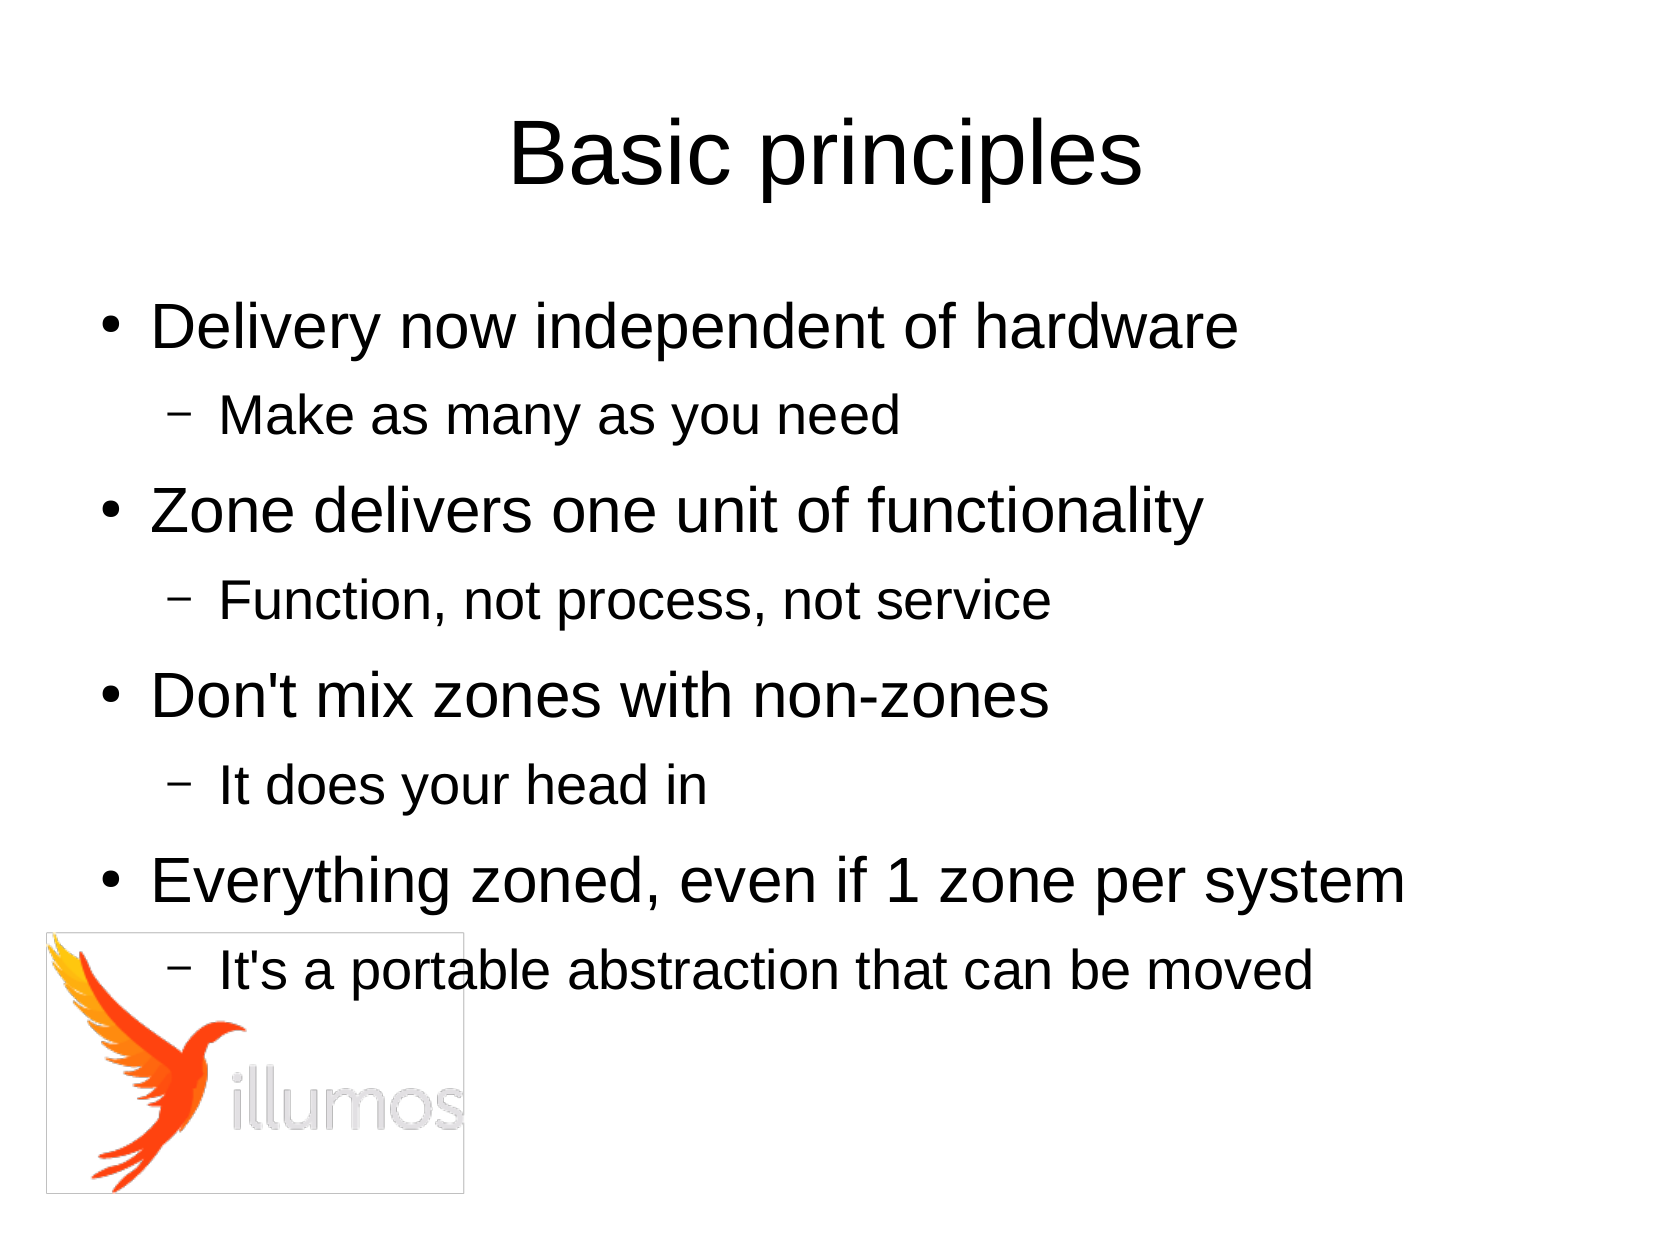

# Basic principles
Delivery now independent of hardware
Make as many as you need
Zone delivers one unit of functionality
Function, not process, not service
Don't mix zones with non-zones
It does your head in
Everything zoned, even if 1 zone per system
It's a portable abstraction that can be moved